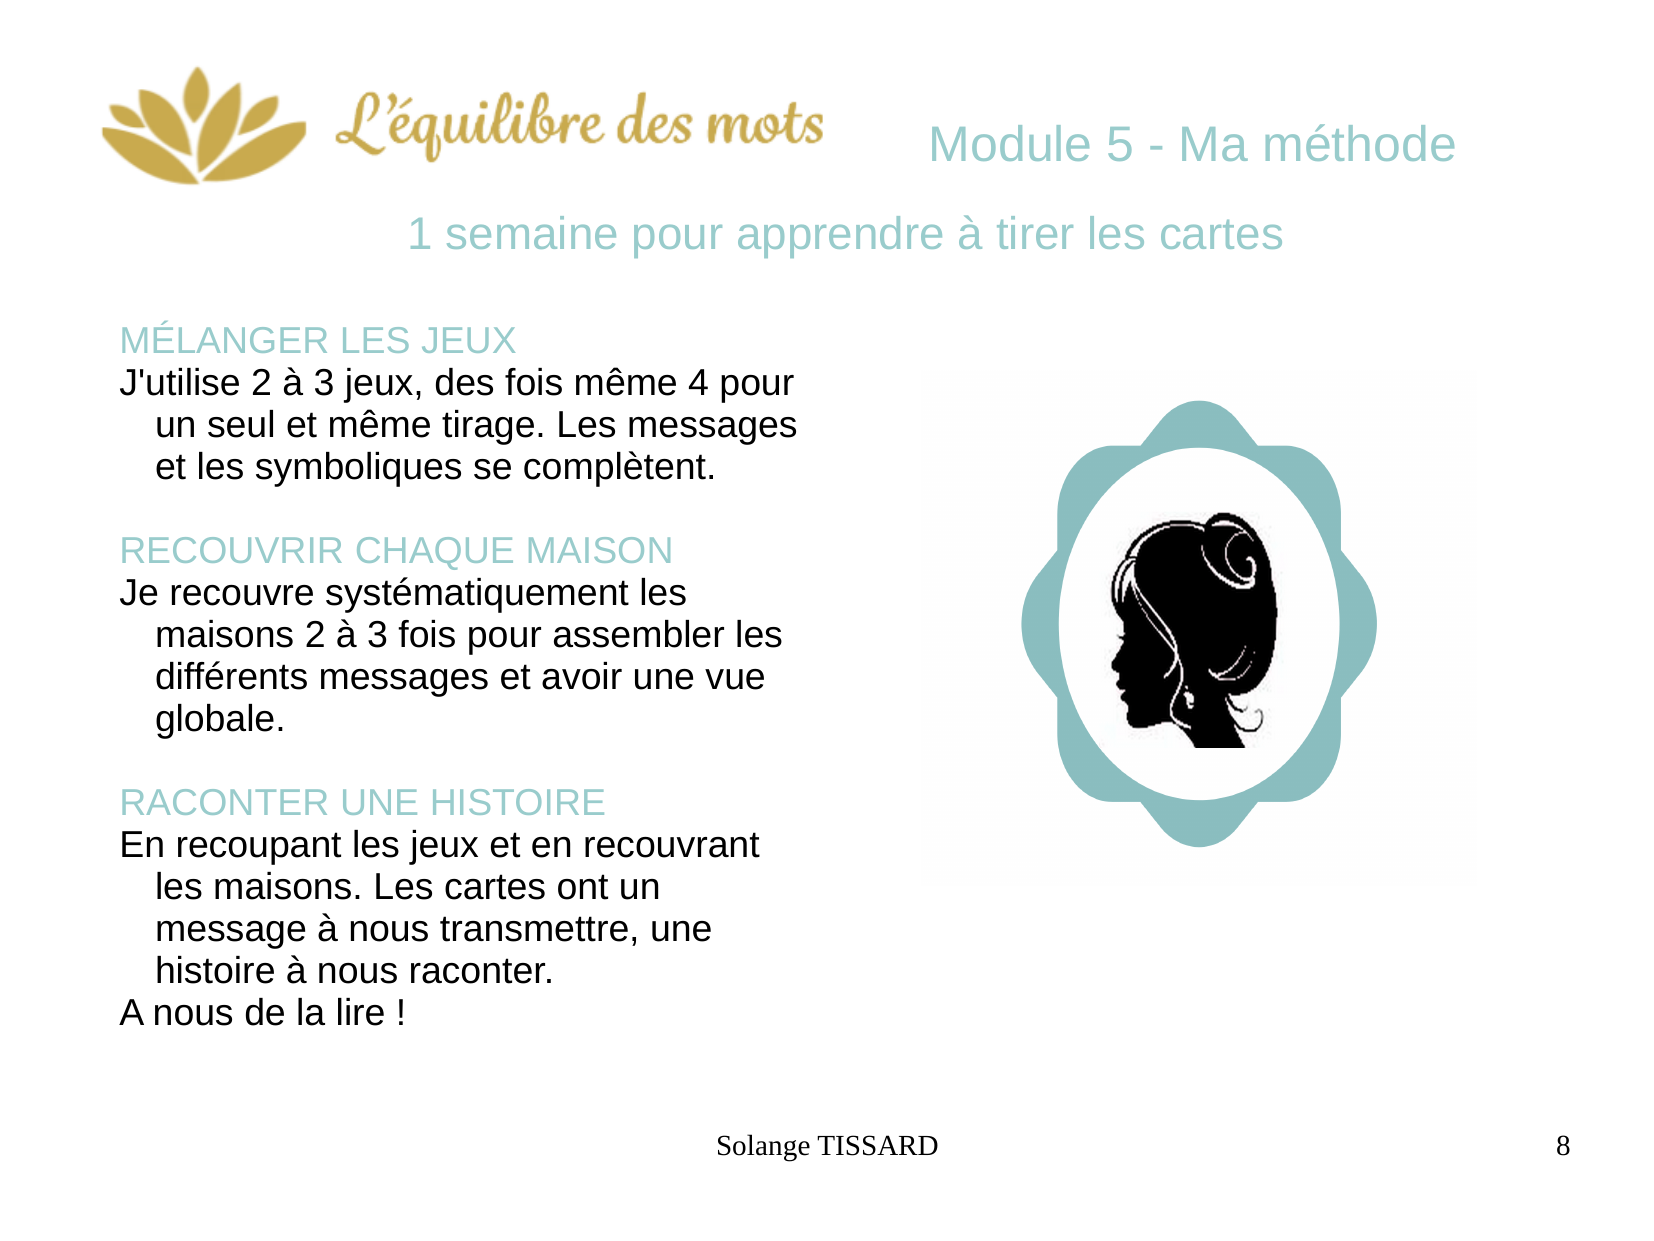

# Module 5 - Ma méthode
 1 semaine pour apprendre à tirer les cartes
MÉLANGER LES JEUX
J'utilise 2 à 3 jeux, des fois même 4 pour un seul et même tirage. Les messages et les symboliques se complètent.
RECOUVRIR CHAQUE MAISON
Je recouvre systématiquement les maisons 2 à 3 fois pour assembler les différents messages et avoir une vue globale.
RACONTER UNE HISTOIRE
En recoupant les jeux et en recouvrant les maisons. Les cartes ont un message à nous transmettre, une histoire à nous raconter.
A nous de la lire !
Solange TISSARD
8